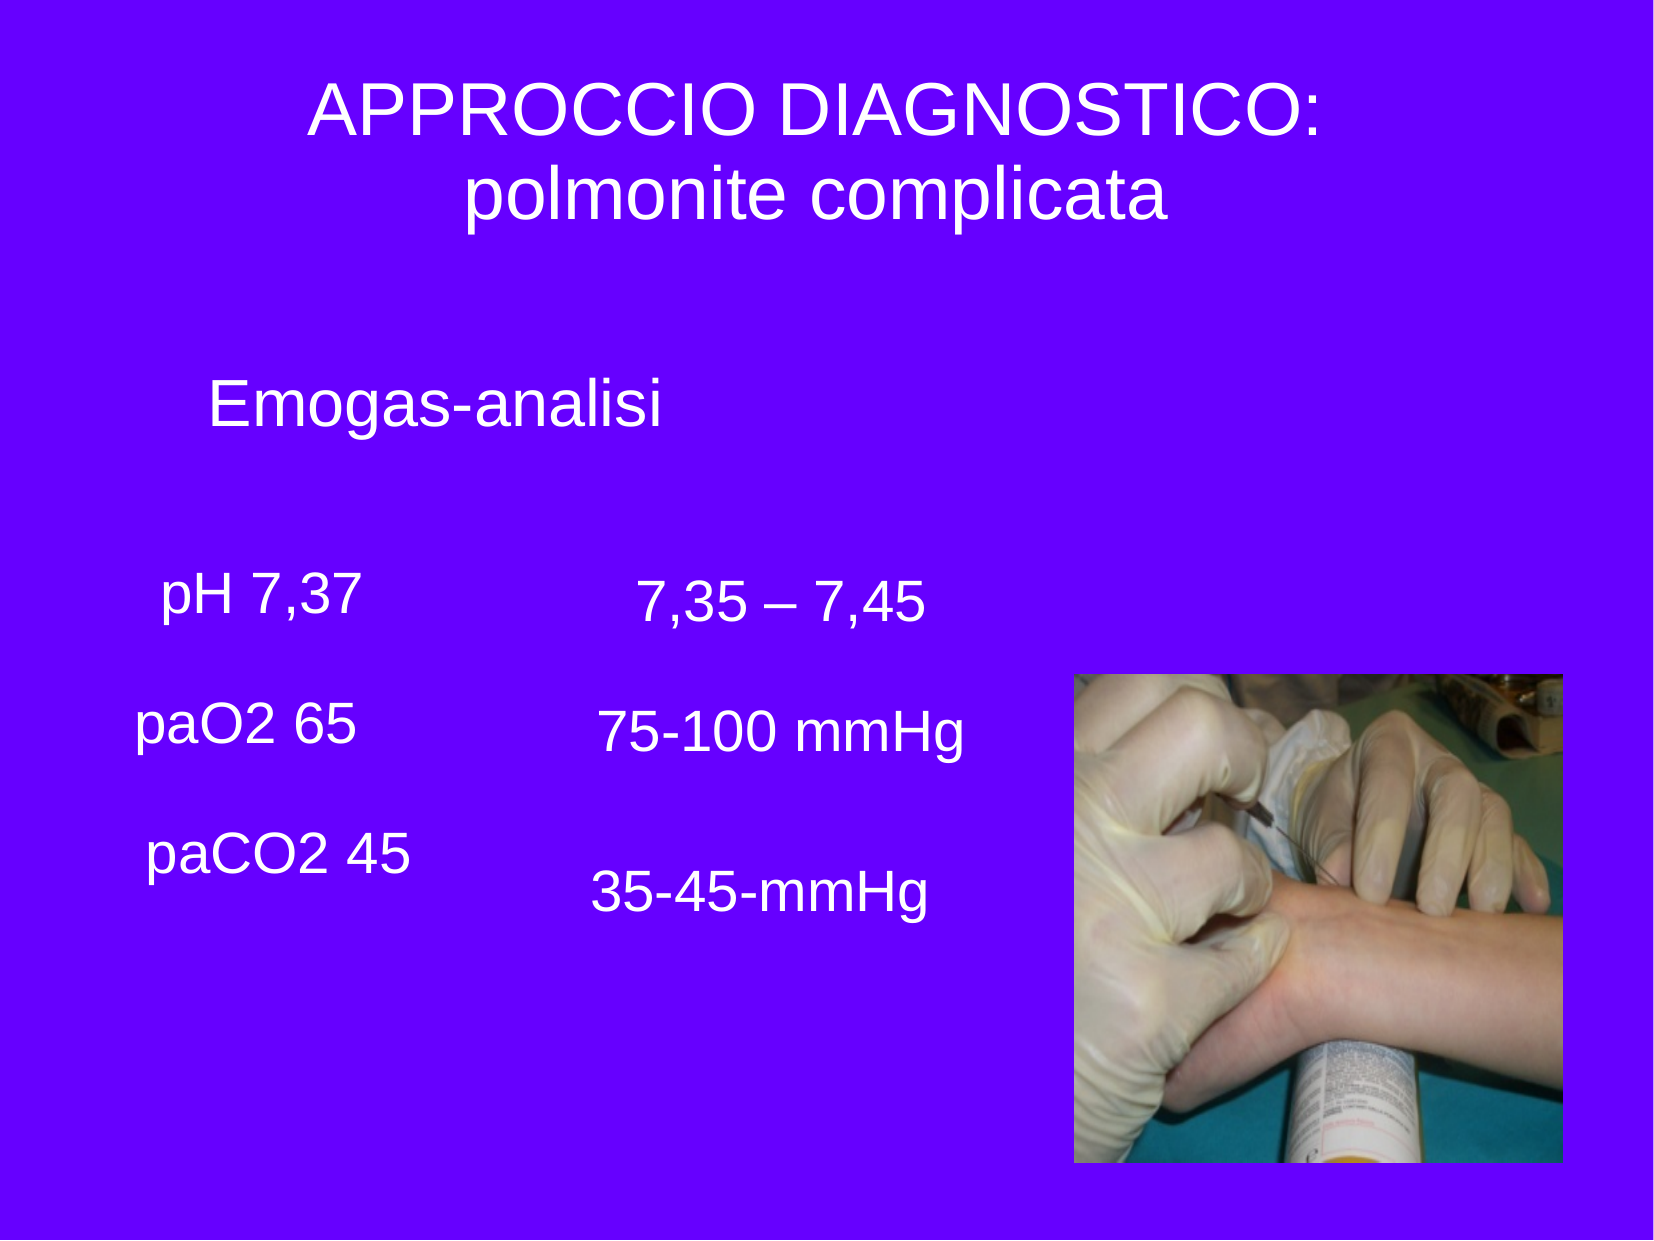

APPROCCIO DIAGNOSTICO:
polmonite complicata
# Emogas-analisi
7,35 – 7,45
75-100 mmHg
35-45-mmHg
pH 7,37
paO2 65
 paCO2 45